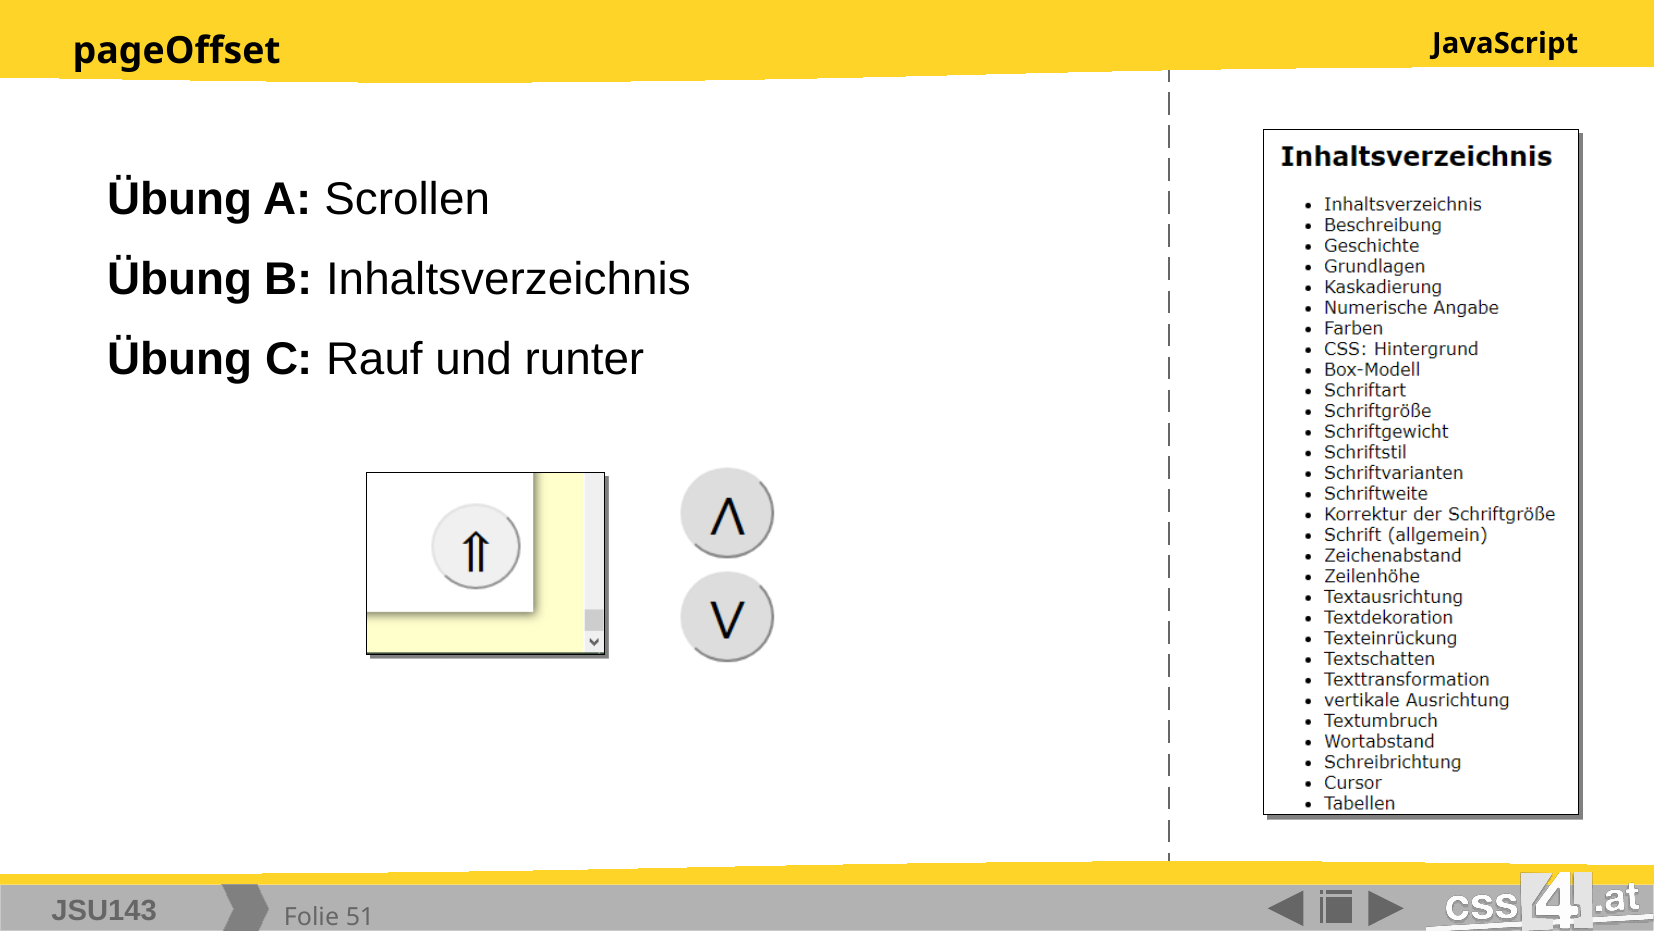

JavaScript
pageOffset
Übung A: Scrollen
Übung B: Inhaltsverzeichnis
Übung C: Rauf und runter
JSU143
Folie